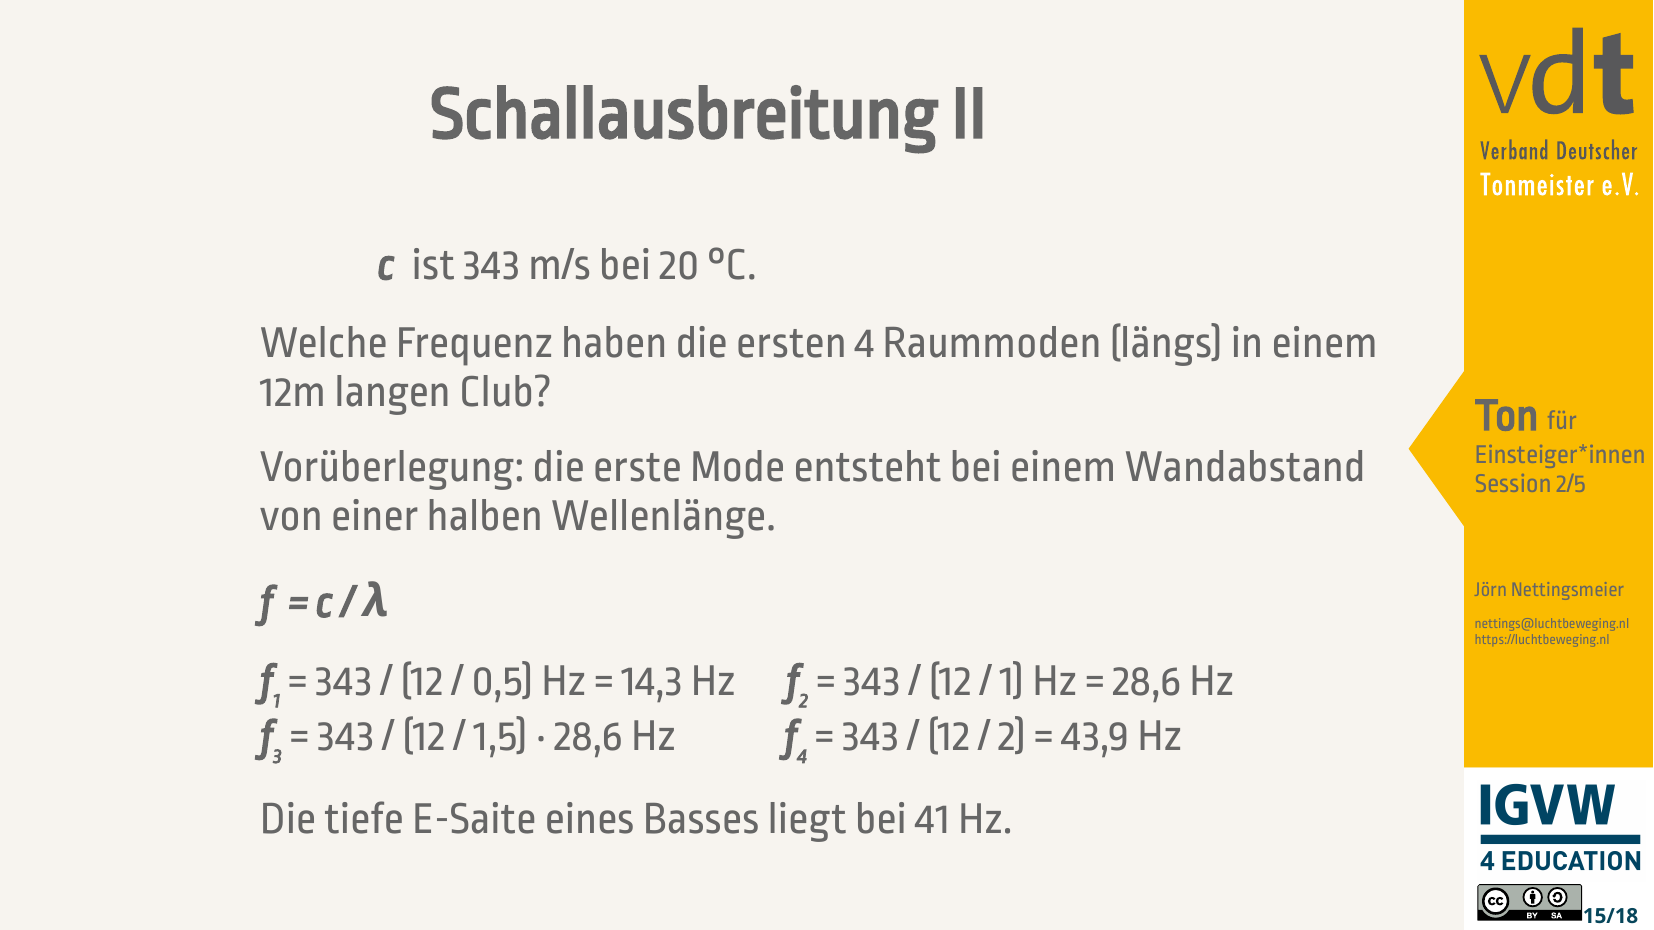

# Schallausbreitung II
 c ist 343 m/s bei 20 °C.
Welche Frequenz haben die ersten 4 Raummoden (längs) in einem 12m langen Club?
Vorüberlegung: die erste Mode entsteht bei einem Wandabstand von einer halben Wellenlänge.
f = c / λ
f1 = 343 / (12 / 0,5) Hz = 14,3 Hz f2 = 343 / (12 / 1) Hz = 28,6 Hz
f3 = 343 / (12 / 1,5) · 28,6 Hz f4 = 343 / (12 / 2) = 43,9 Hz
Die tiefe E-Saite eines Basses liegt bei 41 Hz.